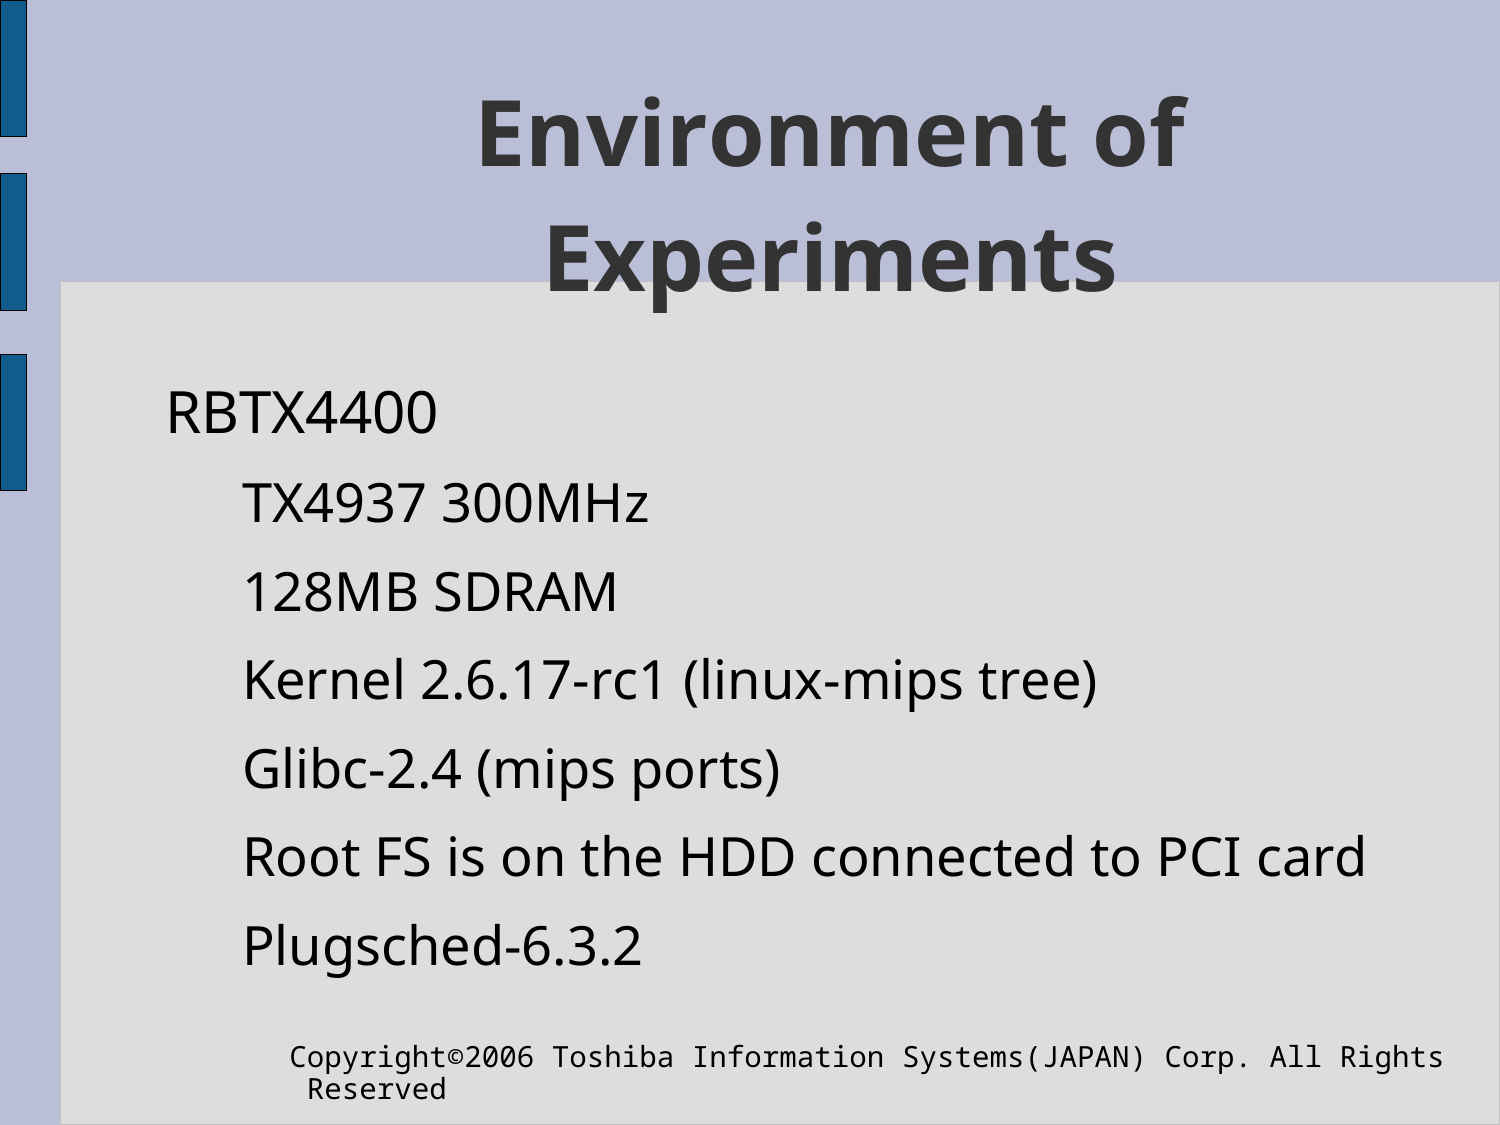

# Environment of Experiments
RBTX4400
TX4937 300MHz
128MB SDRAM
Kernel 2.6.17-rc1 (linux-mips tree)
Glibc-2.4 (mips ports)
Root FS is on the HDD connected to PCI card
Plugsched-6.3.2
Copyright©2006 Toshiba Information Systems(JAPAN) Corp. All Rights Reserved